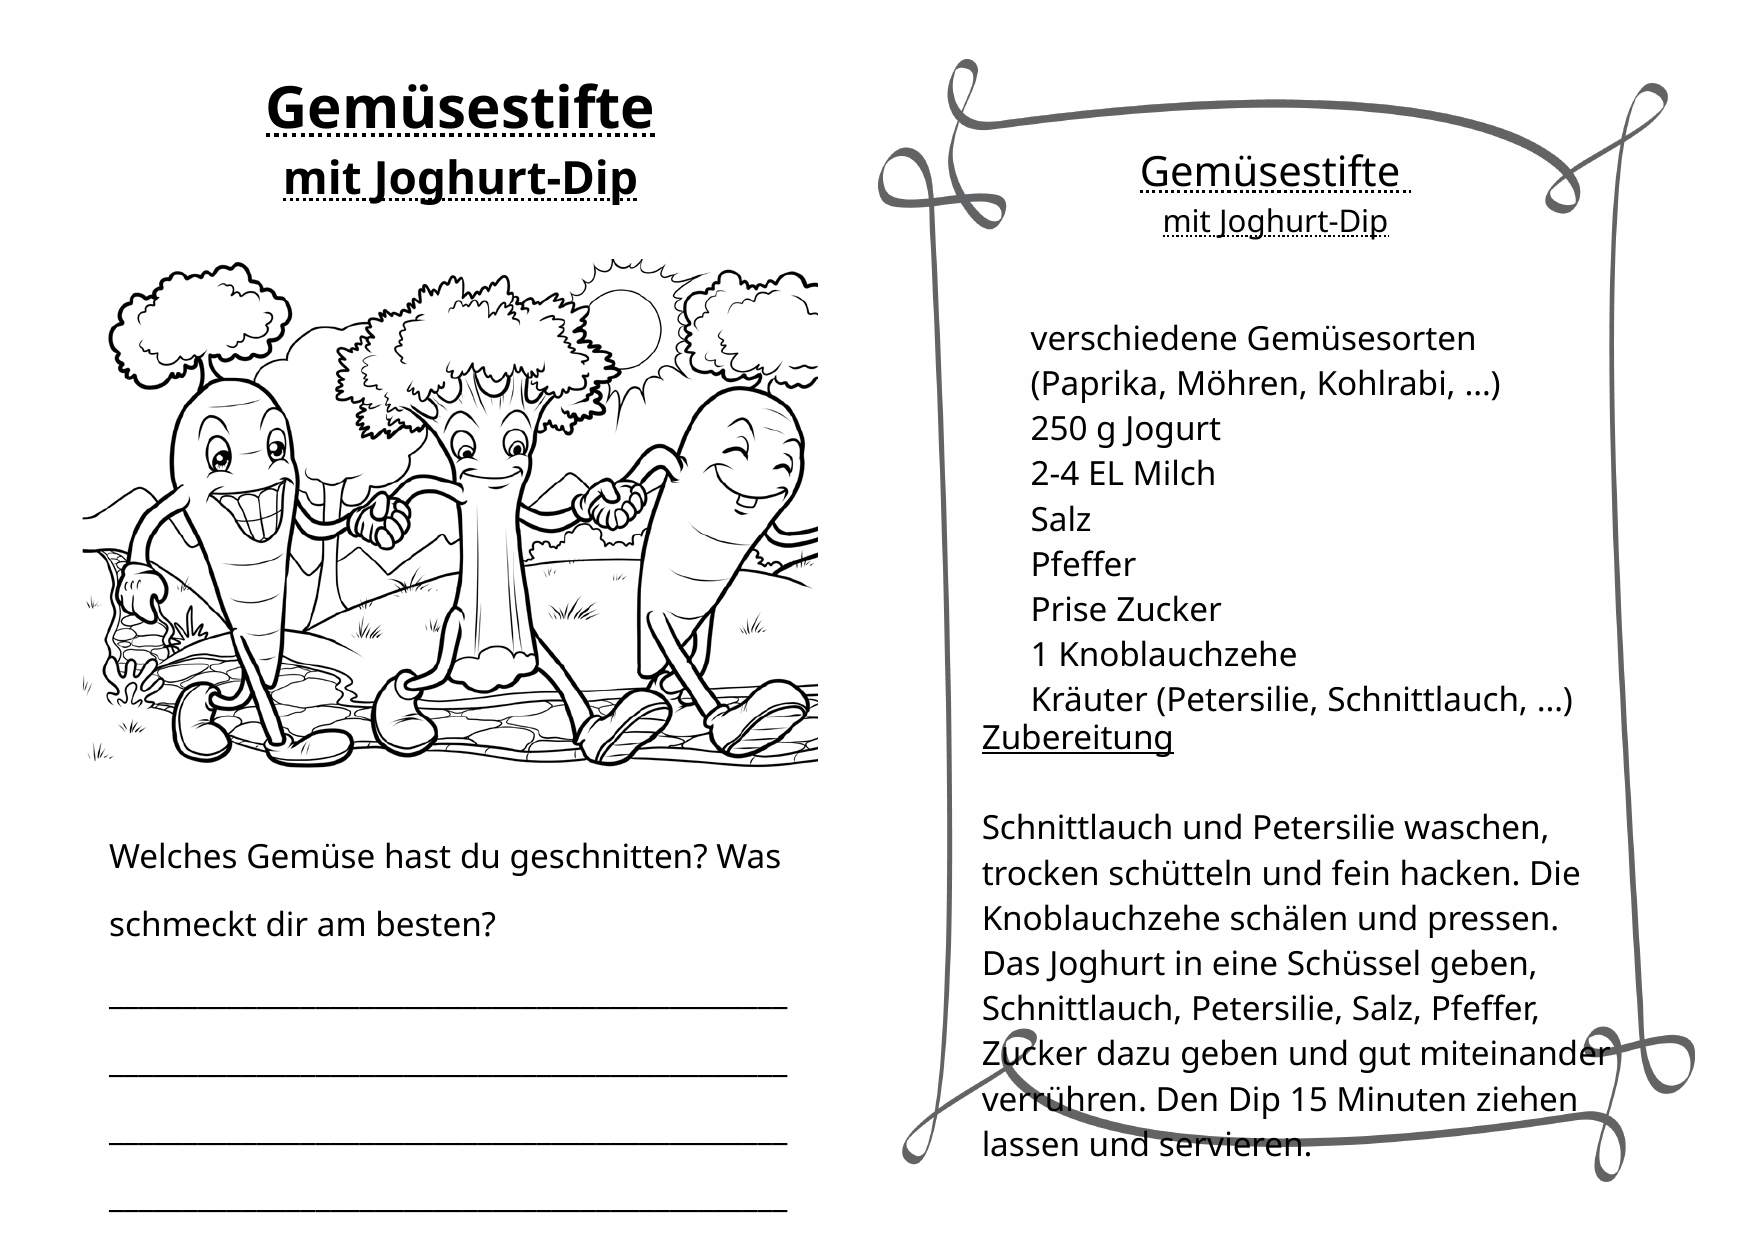

Gemüsestifte
mit Joghurt-Dip
Gemüsestifte
mit Joghurt-Dip
verschiedene Gemüsesorten (Paprika, Möhren, Kohlrabi, …)
250 g Jogurt
2-4 EL Milch
Salz
Pfeffer
Prise Zucker
1 Knoblauchzehe
Kräuter (Petersilie, Schnittlauch, …)
Zubereitung
Schnittlauch und Petersilie waschen, trocken schütteln und fein hacken. Die Knoblauchzehe schälen und pressen. Das Joghurt in eine Schüssel geben, Schnittlauch, Petersilie, Salz, Pfeffer, Zucker dazu geben und gut miteinander verrühren. Den Dip 15 Minuten ziehen lassen und servieren.
Welches Gemüse hast du geschnitten? Was schmeckt dir am besten?
_______________________________________________________________________________________________________________________________________________________________________________________________________________________________________________________________________________________________________________________________________________________________________________________________________________________________________________________________________________________________________________________________________________________________________________________________________________________________________________________________________________